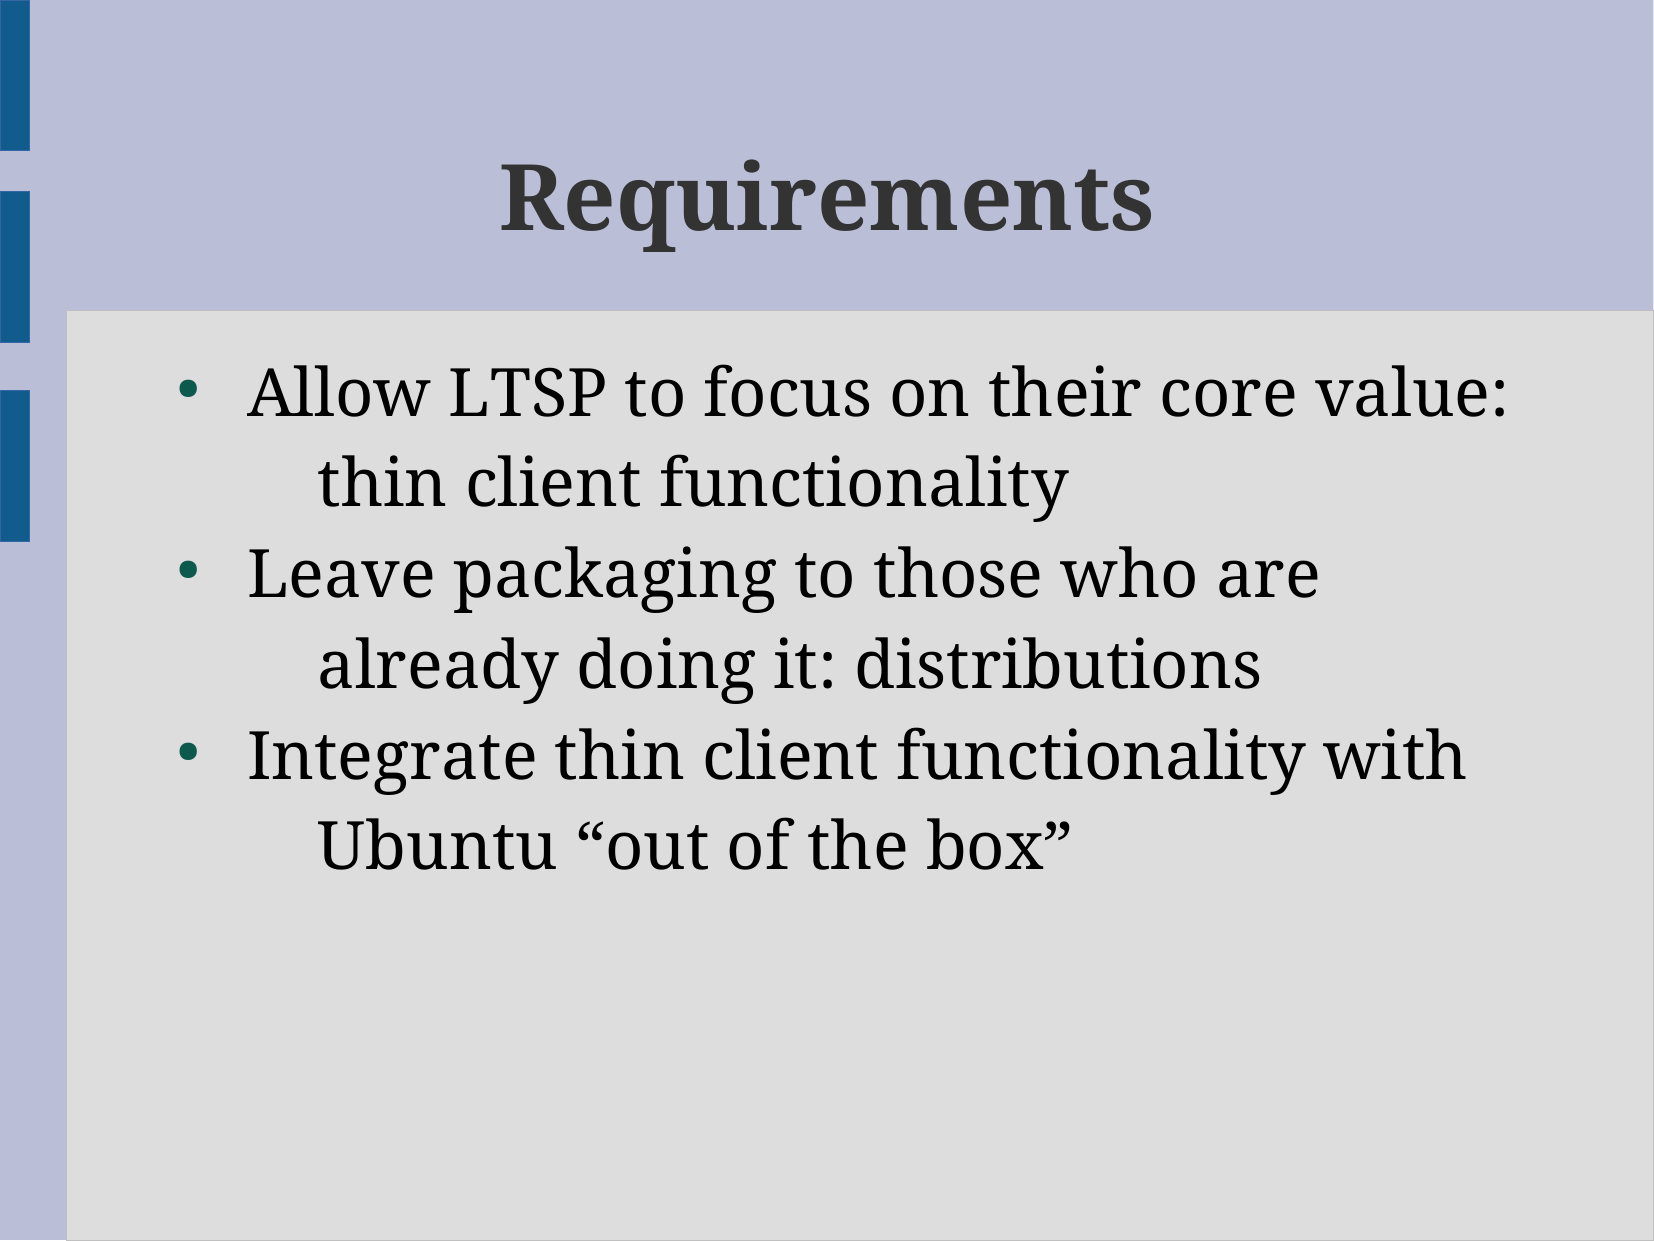

# Requirements
Allow LTSP to focus on their core value: thin client functionality
Leave packaging to those who are already doing it: distributions
Integrate thin client functionality with Ubuntu “out of the box”